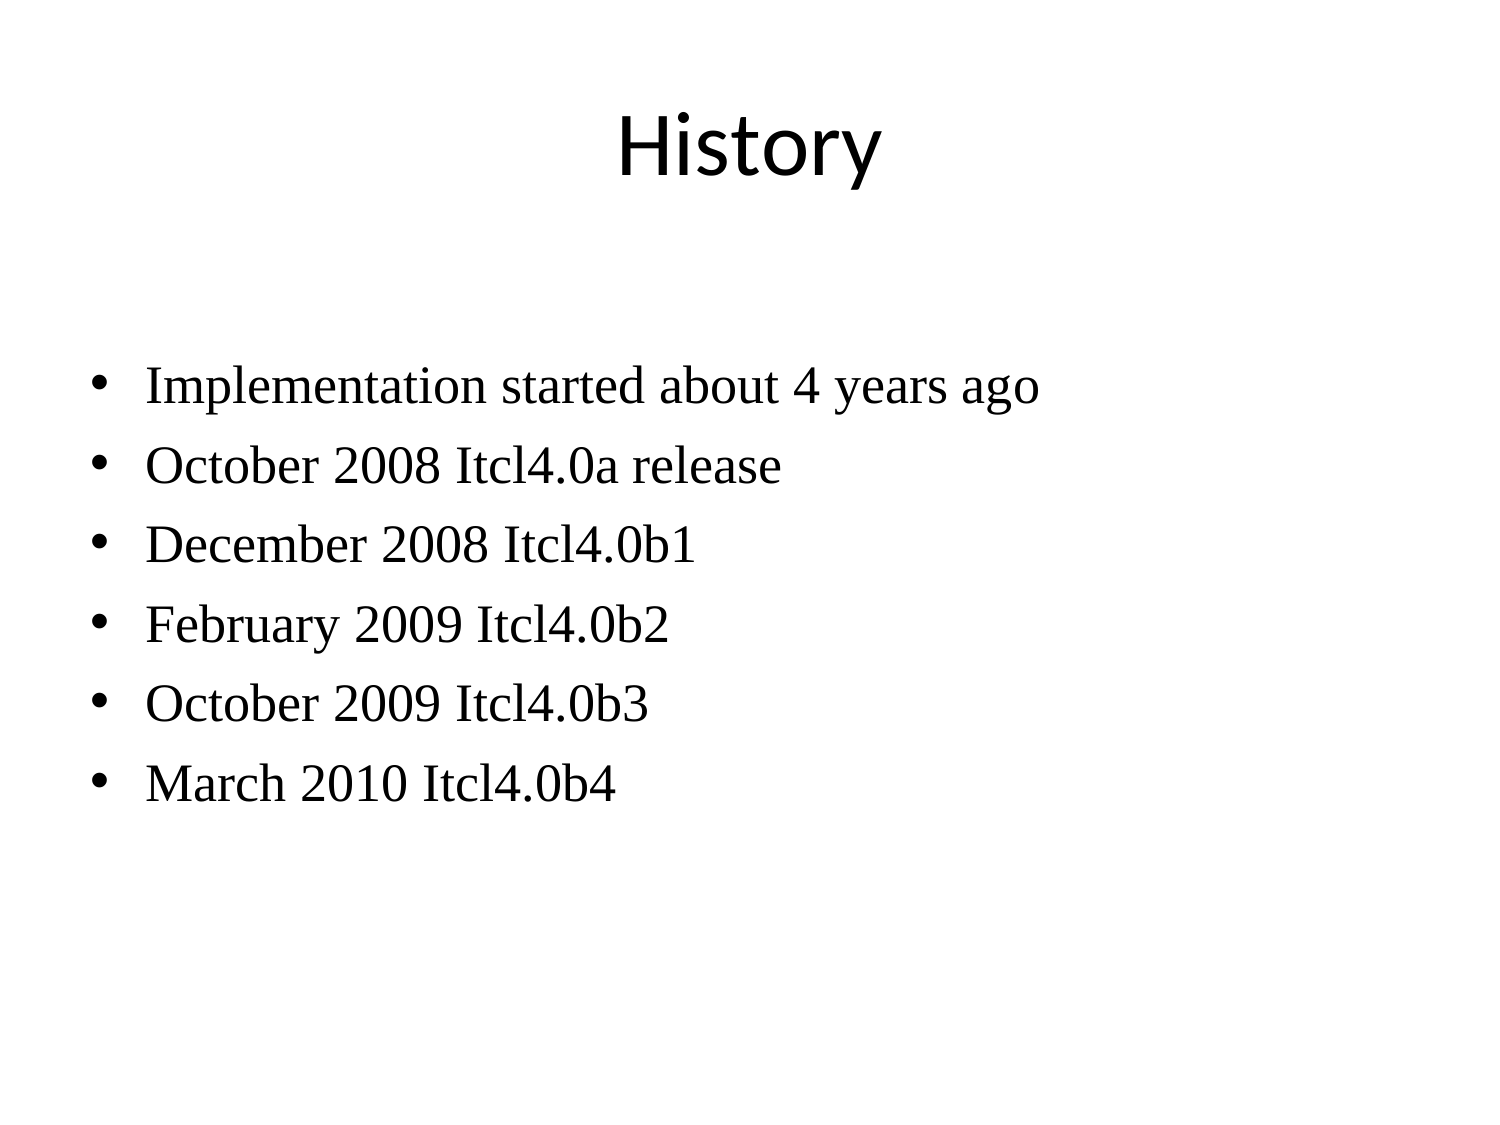

History
Implementation started about 4 years ago
October 2008 Itcl4.0a release
December 2008 Itcl4.0b1
February 2009 Itcl4.0b2
October 2009 Itcl4.0b3
March 2010 Itcl4.0b4